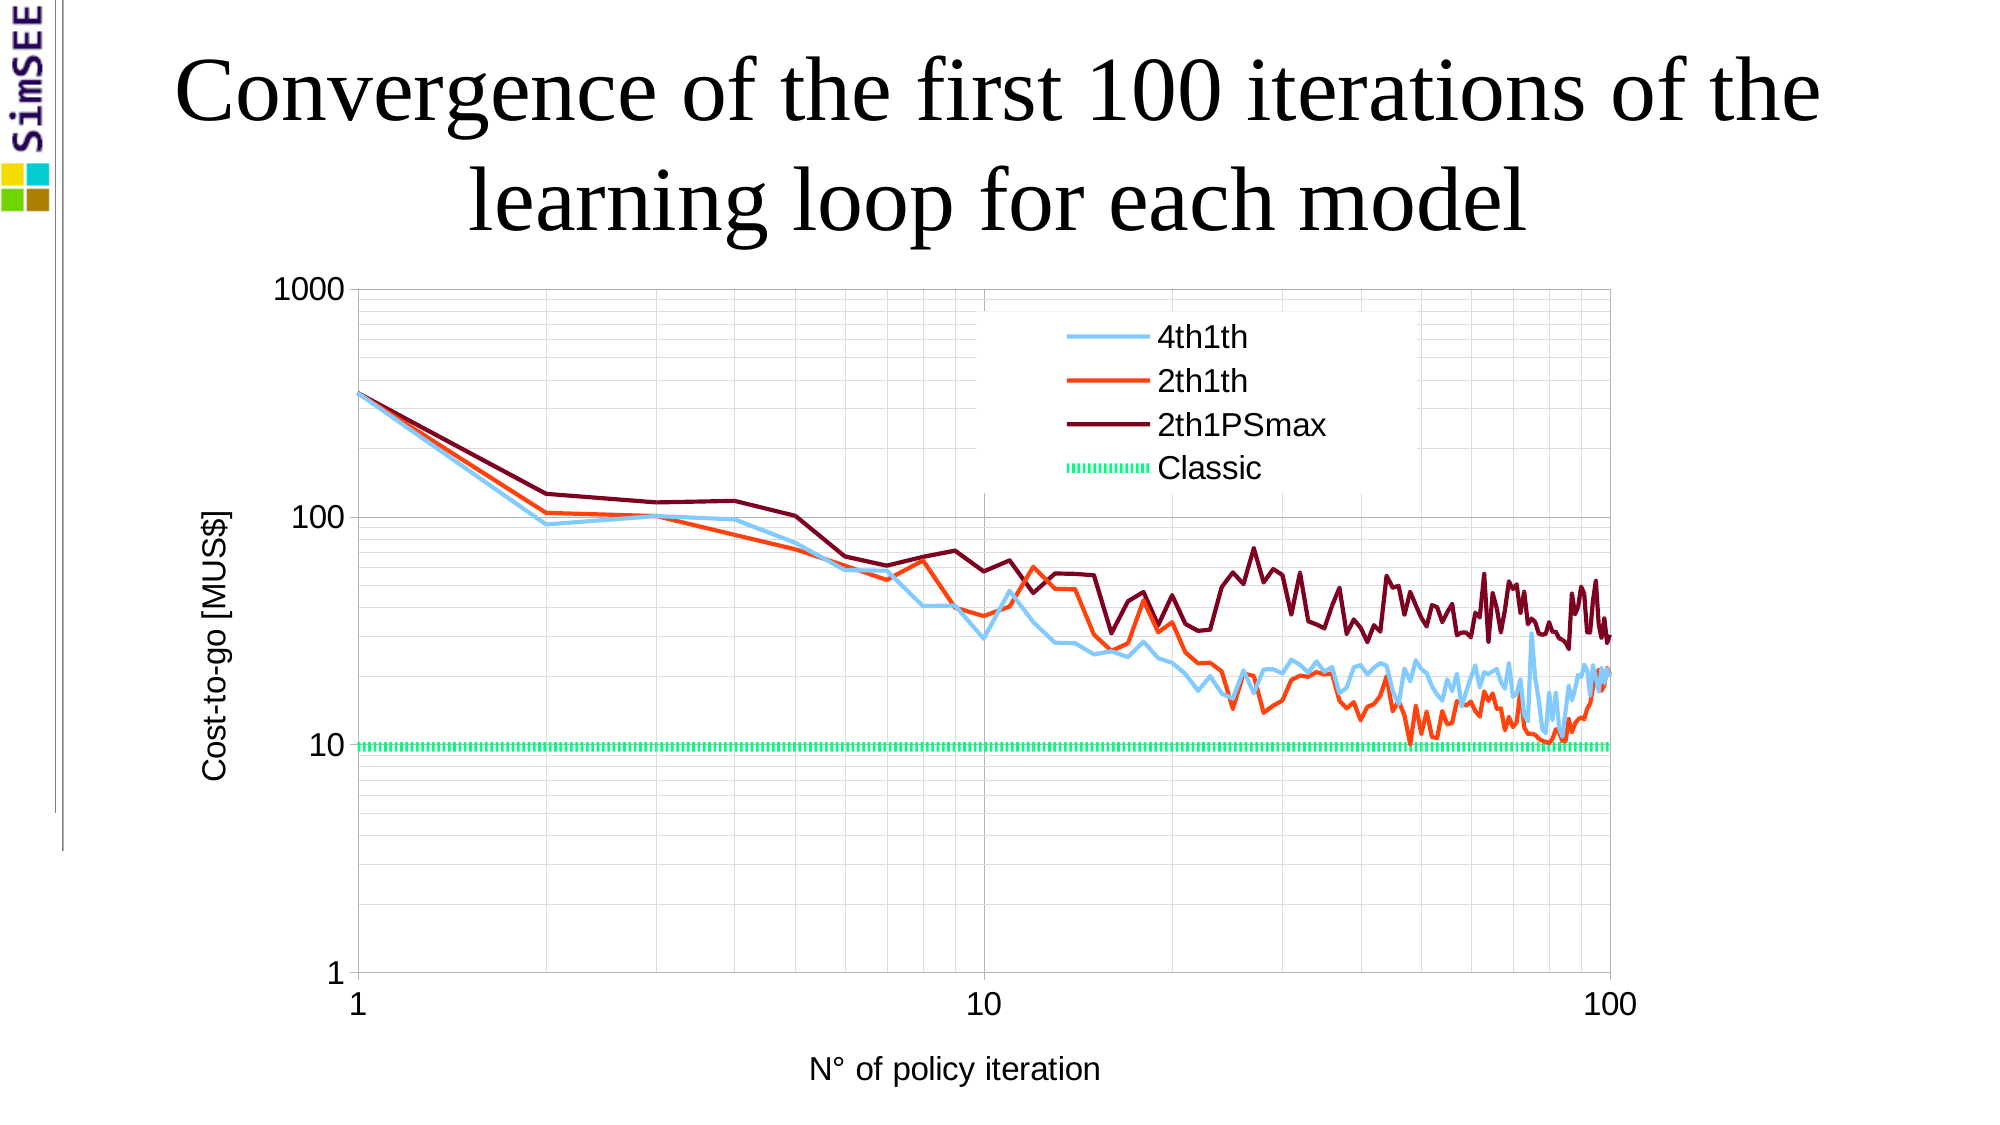

# Convergence of the first 100 iterations of the learning loop for each model